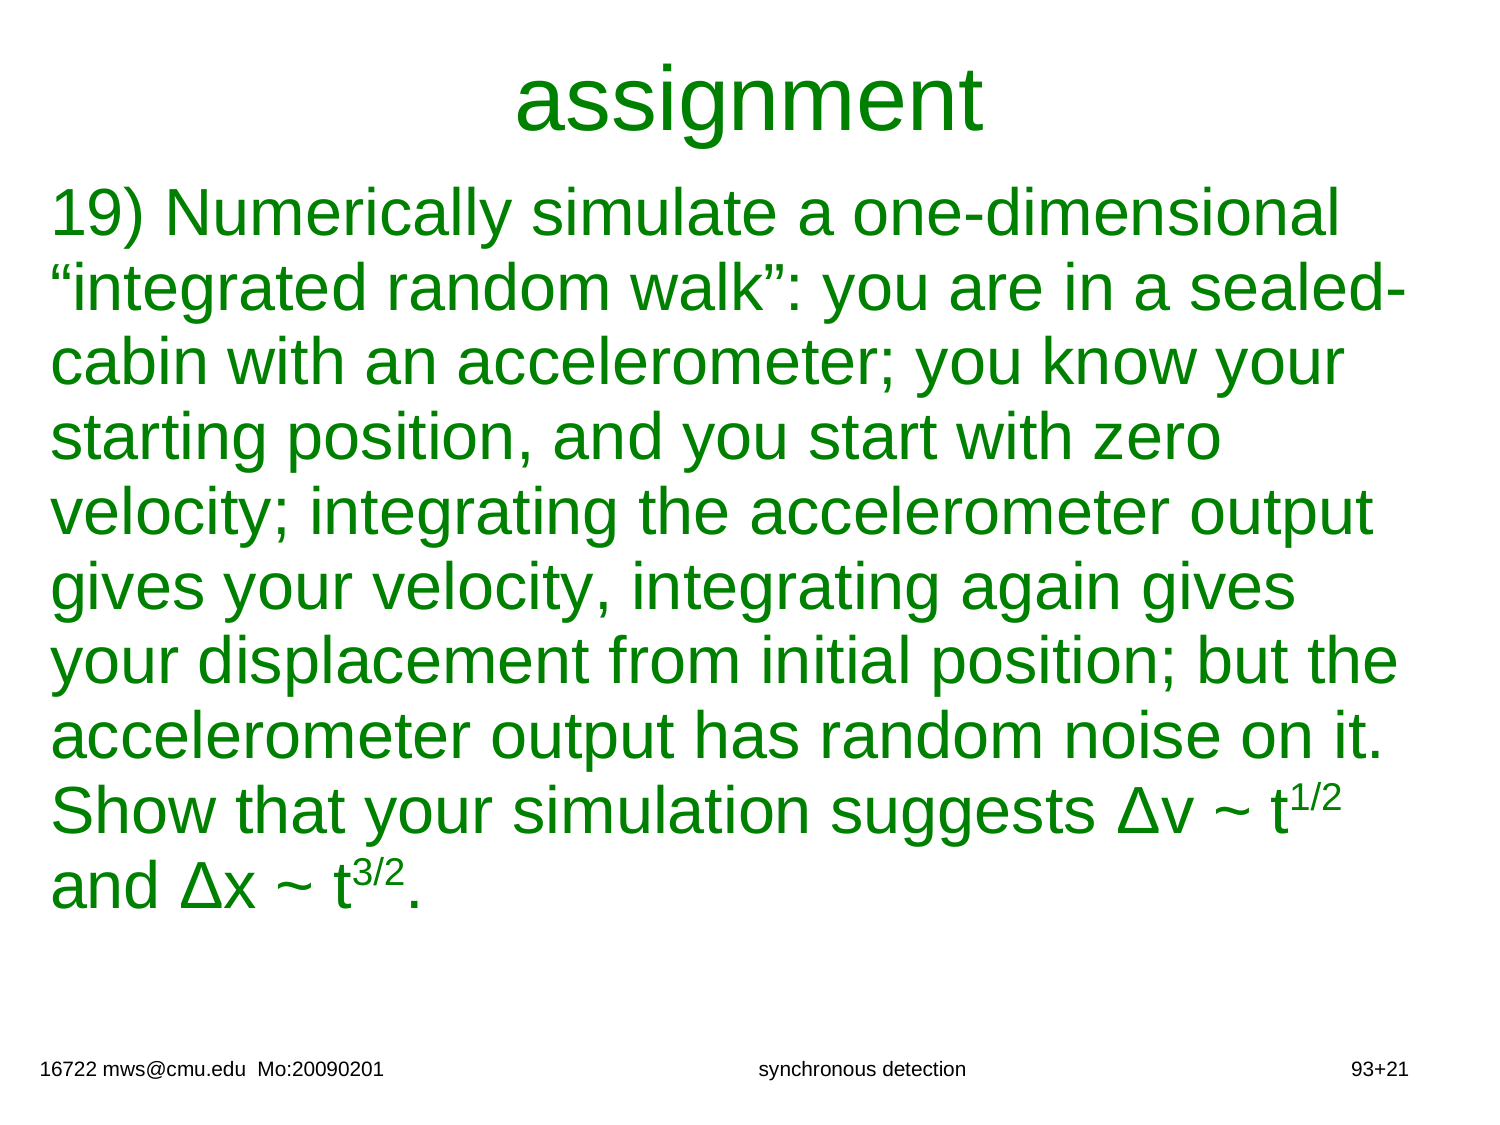

# assignment
19) Numerically simulate a one-dimensional “integrated random walk”: you are in a sealed-cabin with an accelerometer; you know your starting position, and you start with zero velocity; integrating the accelerometer output gives your velocity, integrating again gives your displacement from initial position; but the accelerometer output has random noise on it. Show that your simulation suggests Δv ~ t1/2 and Δx ~ t3/2.
16722 mws@cmu.edu Mo:20090201
synchronous detection
21